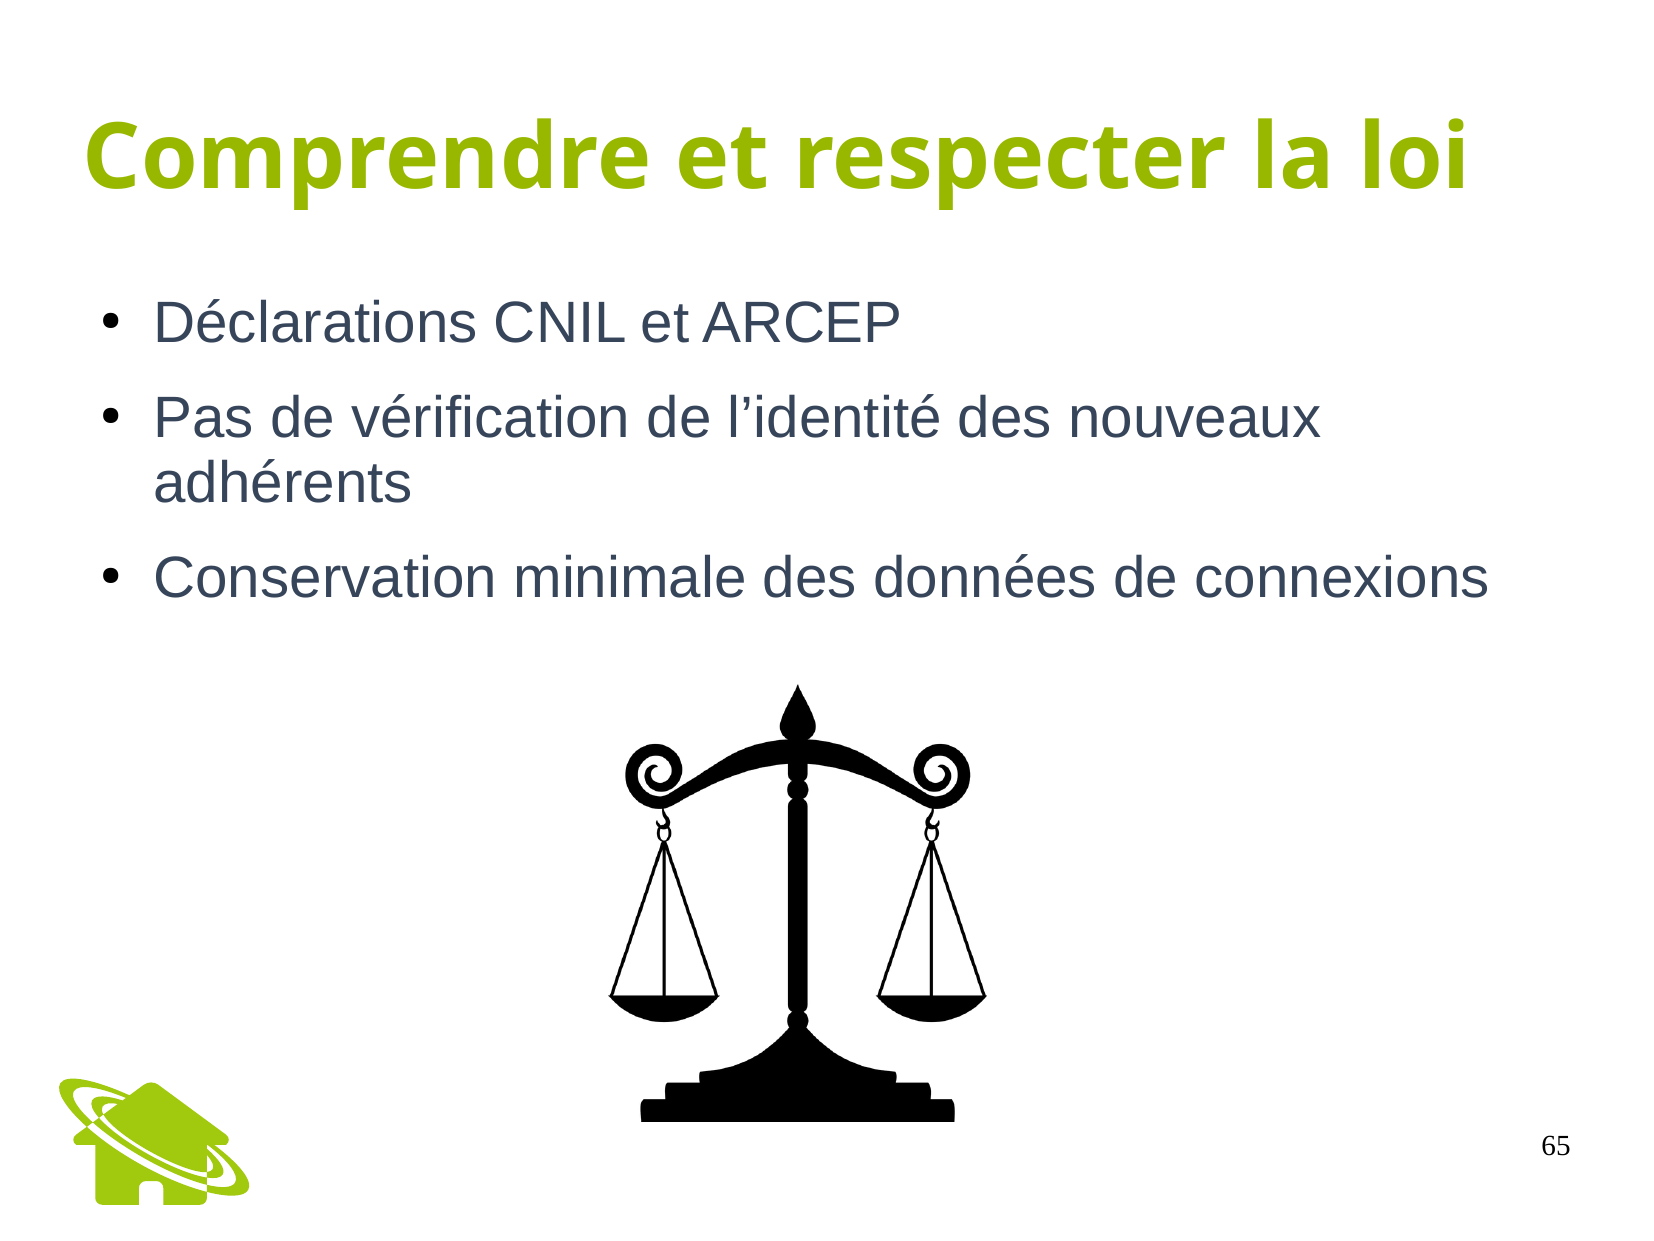

# Comprendre et respecter la loi
Déclarations CNIL et ARCEP
Pas de vérification de l’identité des nouveaux adhérents
Conservation minimale des données de connexions
65